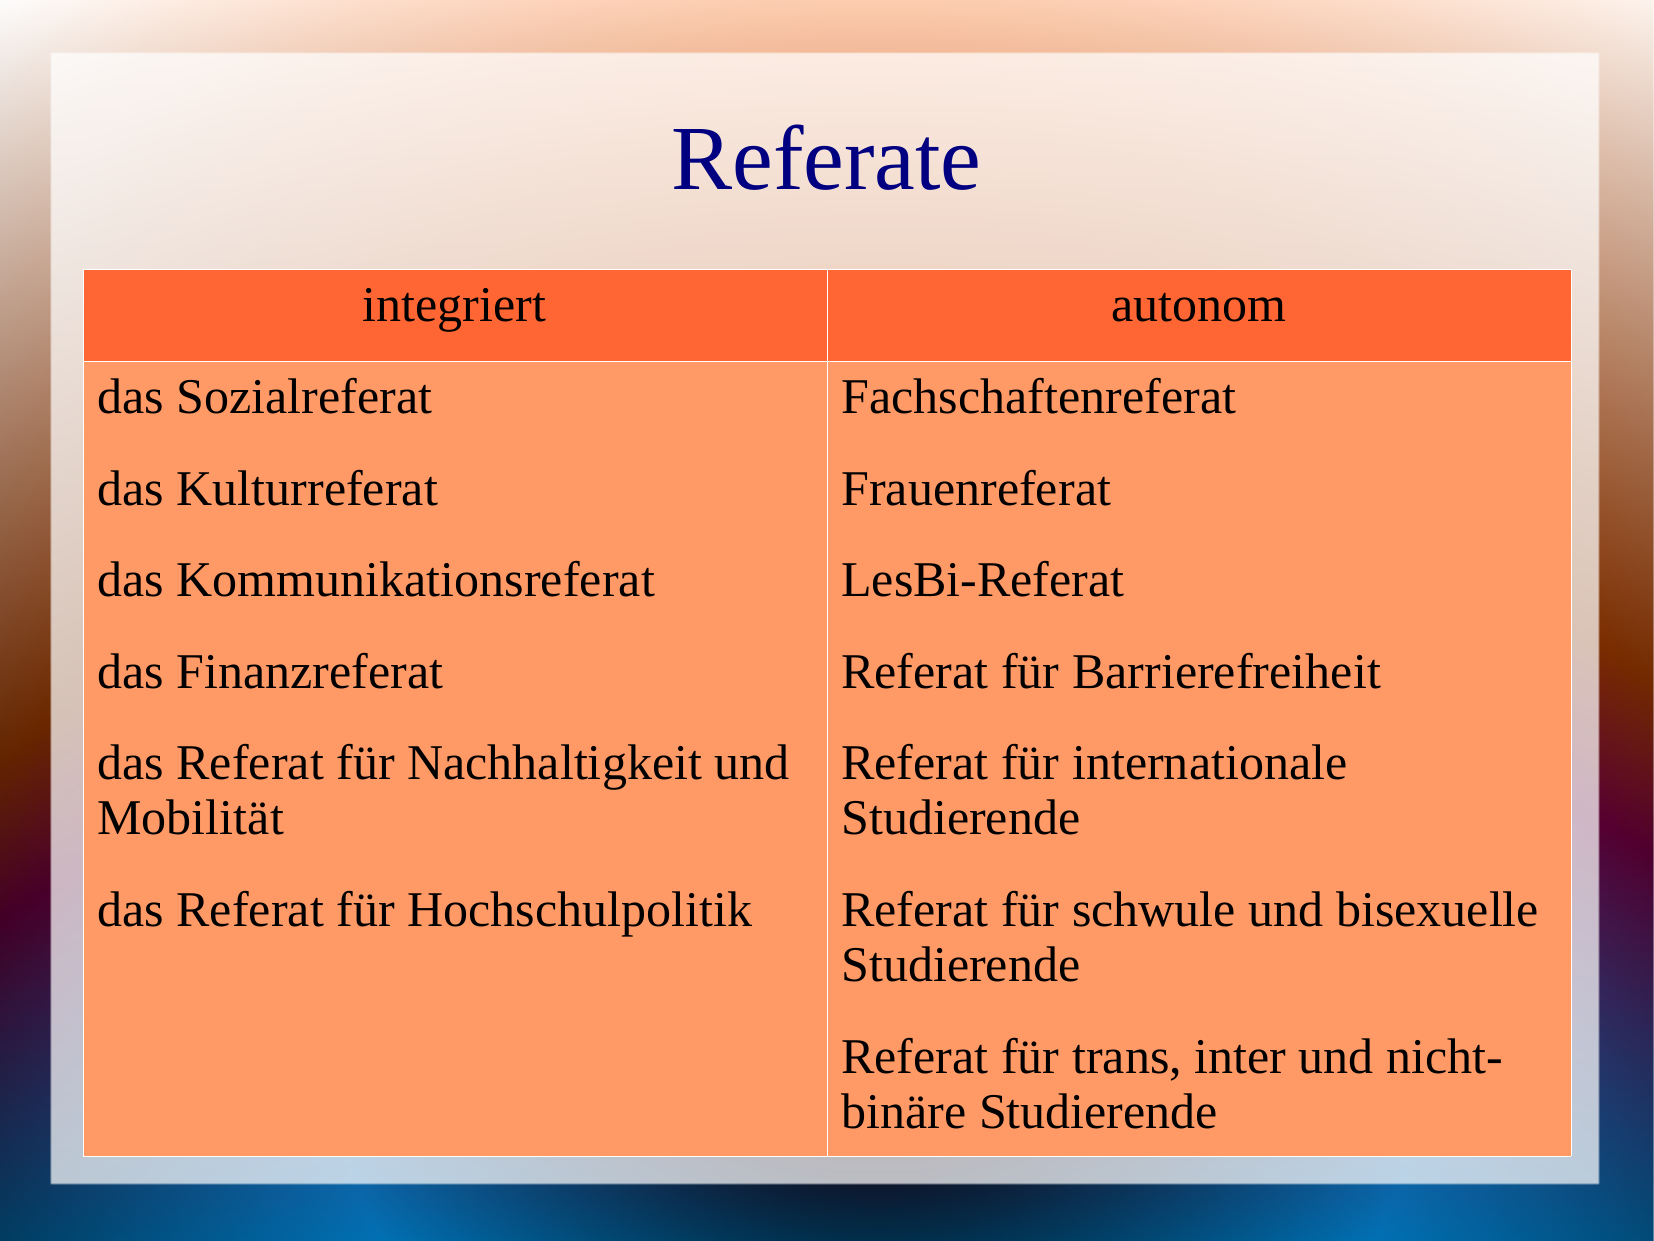

# Referate
| integriert | autonom |
| --- | --- |
| das Sozialreferat das Kulturreferat das Kommunikationsreferat das Finanzreferat das Referat für Nachhaltigkeit und Mobilität das Referat für Hochschulpolitik | Fachschaftenreferat Frauenreferat LesBi-Referat Referat für Barrierefreiheit Referat für internationale Studierende Referat für schwule und bisexuelle Studierende Referat für trans, inter und nicht-binäre Studierende |